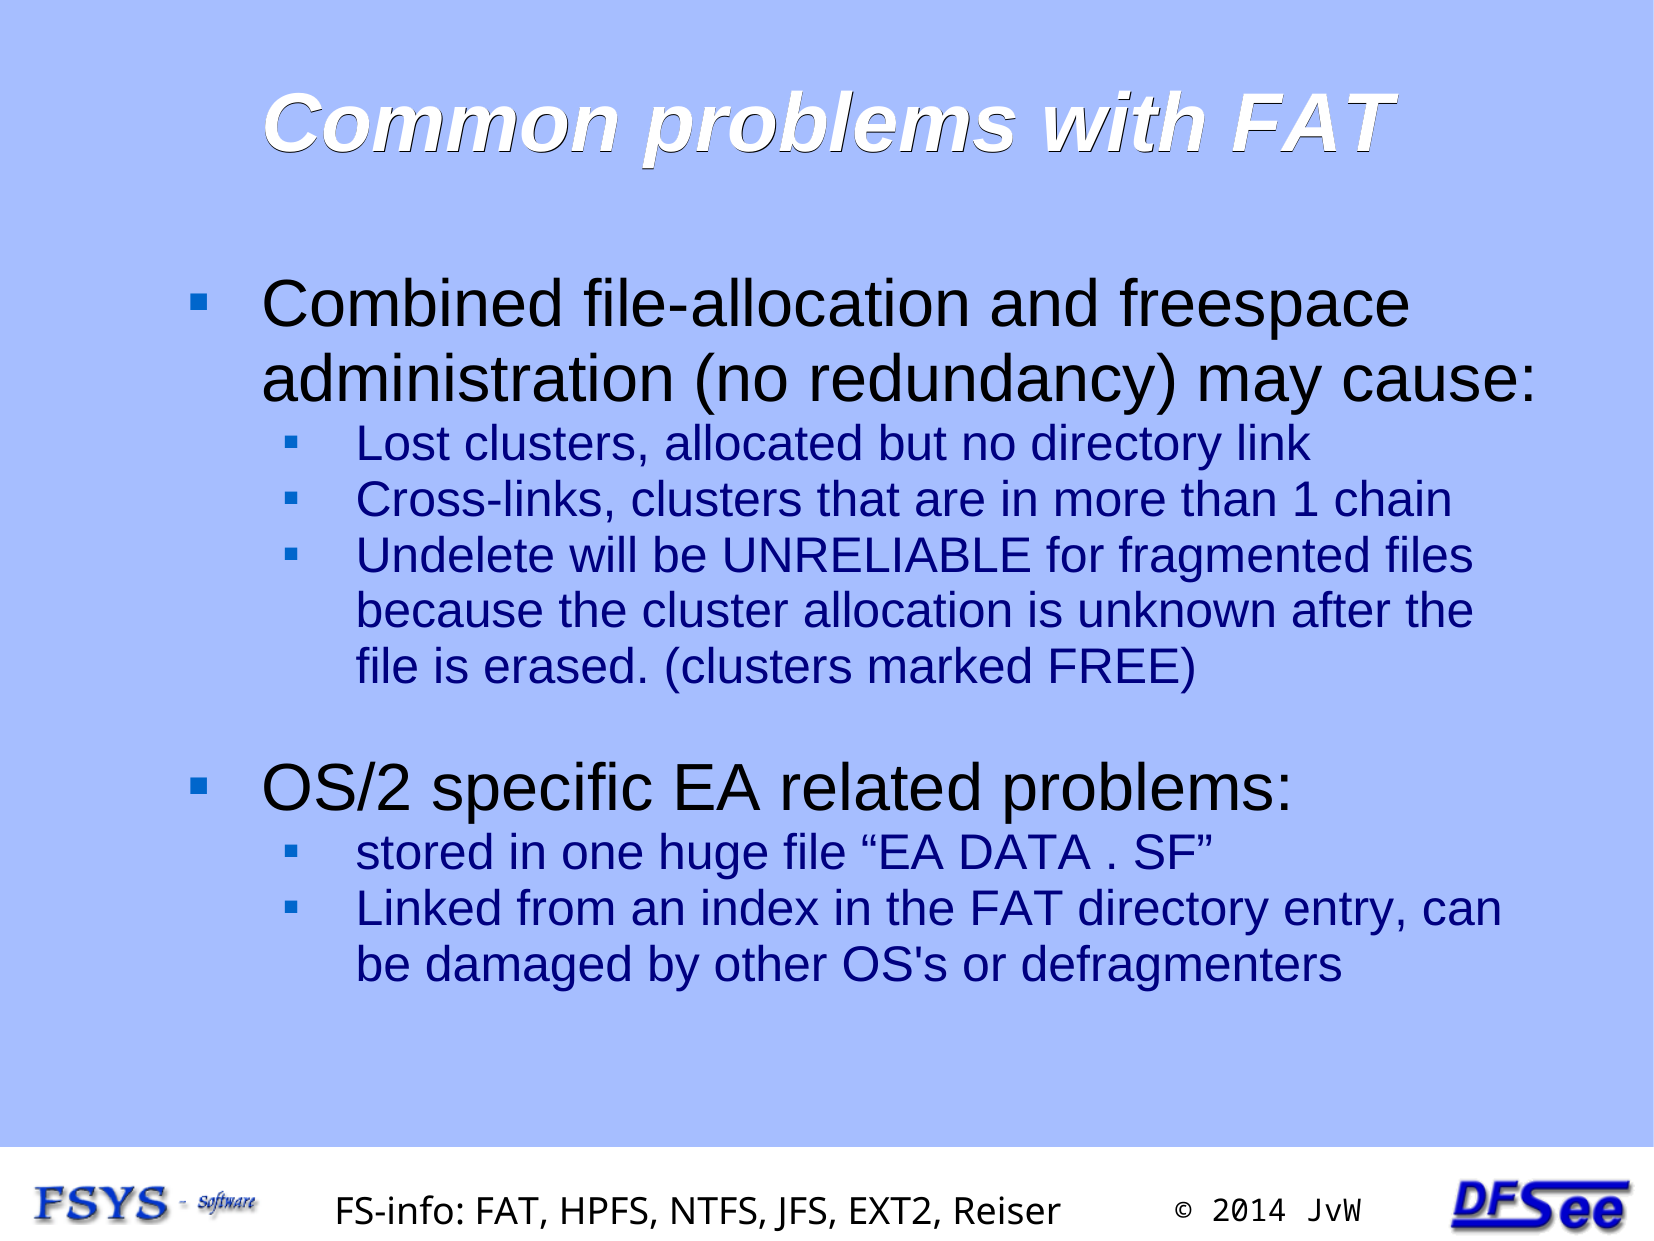

# Common problems with FAT
Combined file-allocation and freespace
administration (no redundancy) may cause:
Lost clusters, allocated but no directory link
Cross-links, clusters that are in more than 1 chain
Undelete will be UNRELIABLE for fragmented files
because the cluster allocation is unknown after the
file is erased. (clusters marked FREE)
OS/2 specific EA related problems:
stored in one huge file “EA DATA . SF”
Linked from an index in the FAT directory entry, can
be damaged by other OS's or defragmenters